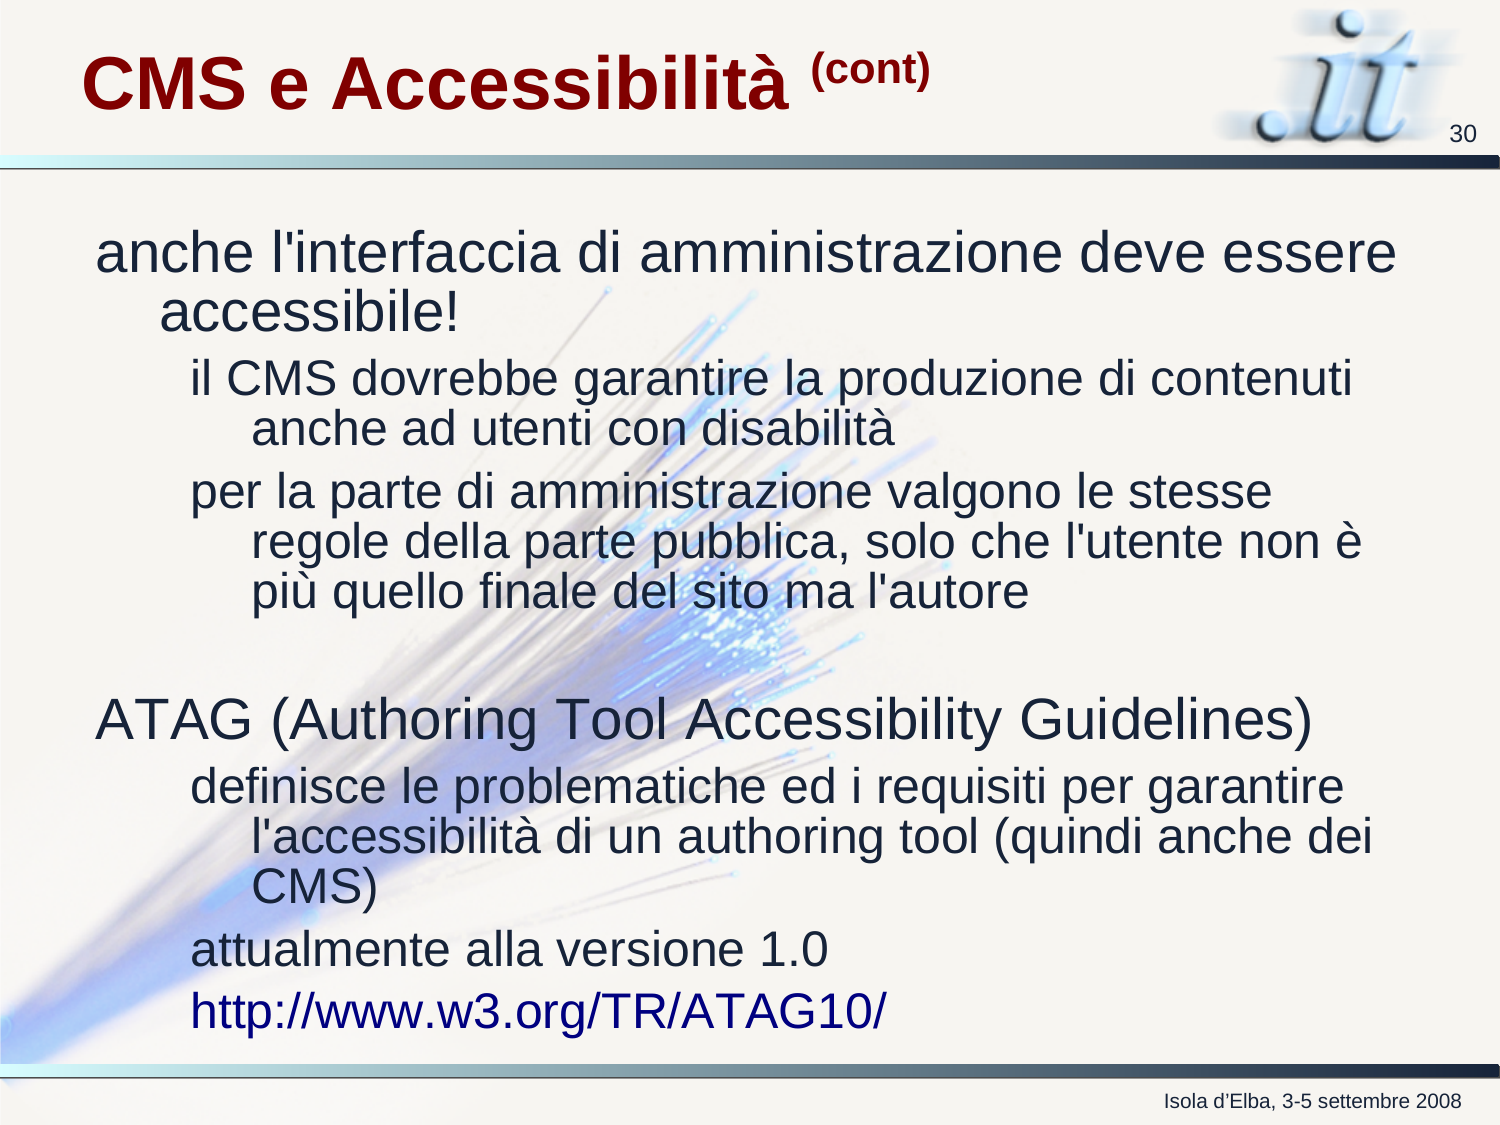

# CMS e Accessibilità (cont)
anche l'interfaccia di amministrazione deve essere accessibile!
il CMS dovrebbe garantire la produzione di contenuti anche ad utenti con disabilità
per la parte di amministrazione valgono le stesse regole della parte pubblica, solo che l'utente non è più quello finale del sito ma l'autore
ATAG (Authoring Tool Accessibility Guidelines)
definisce le problematiche ed i requisiti per garantire l'accessibilità di un authoring tool (quindi anche dei CMS)
attualmente alla versione 1.0
http://www.w3.org/TR/ATAG10/